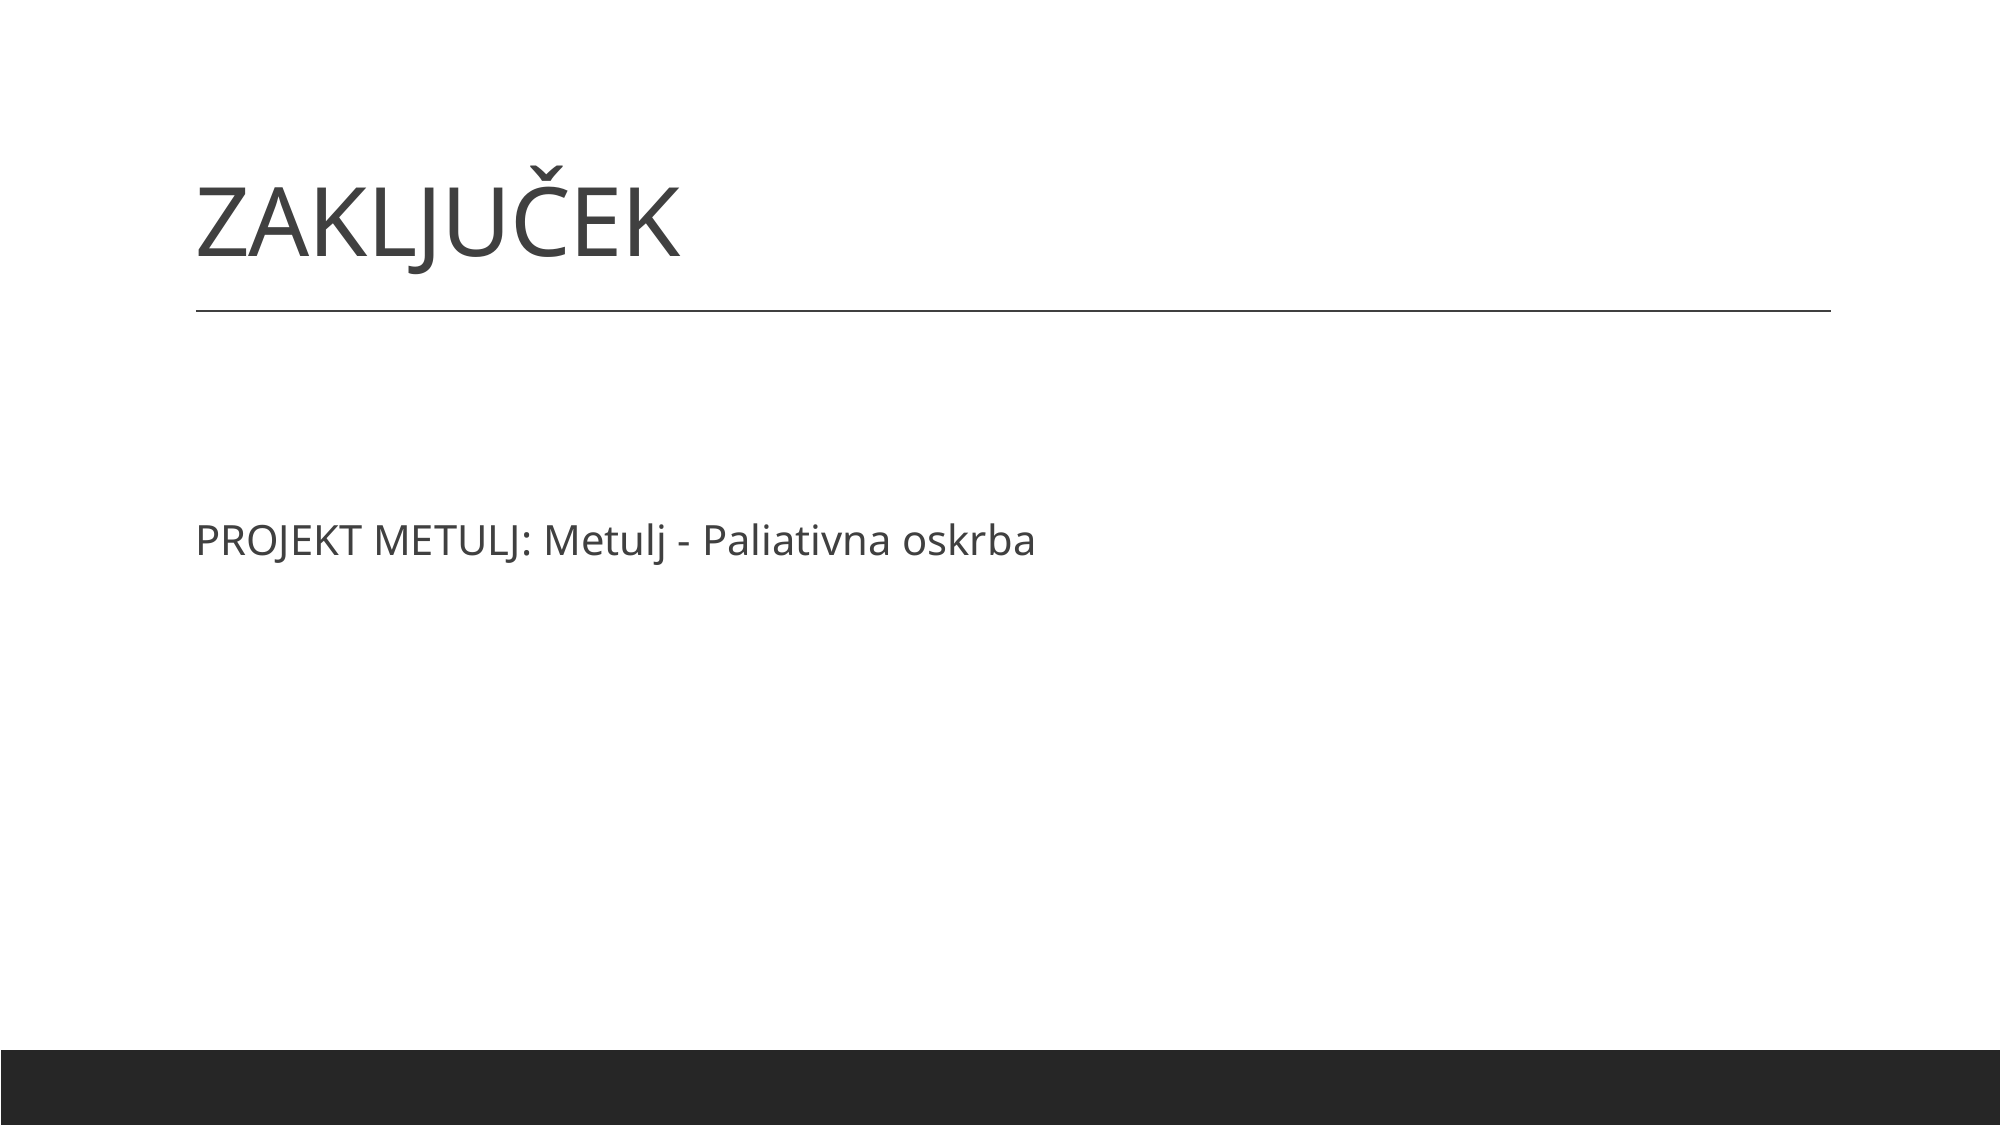

# ZAKLJUČEK
PROJEKT METULJ: Metulj - Paliativna oskrba